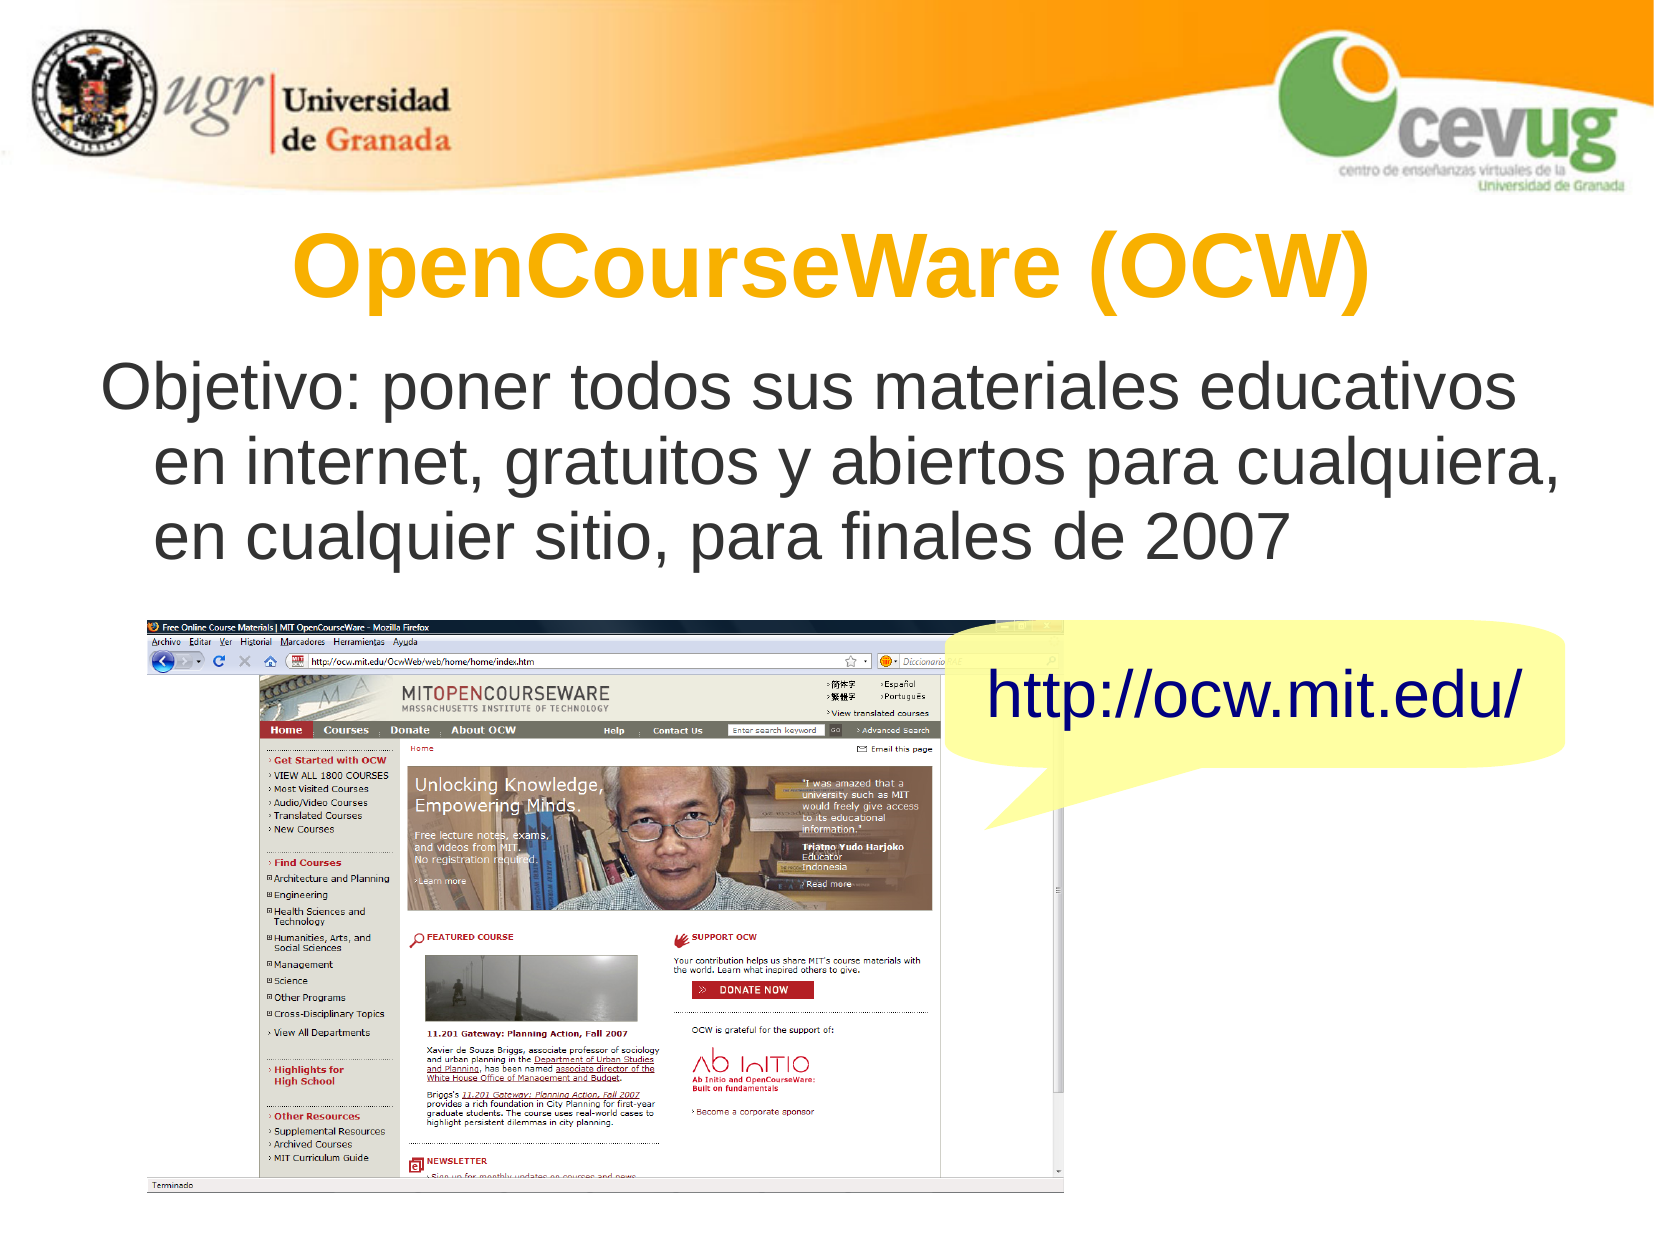

# OpenCourseWare (OCW)
Objetivo: poner todos sus materiales educativos en internet, gratuitos y abiertos para cualquiera, en cualquier sitio, para finales de 2007
http://ocw.mit.edu/